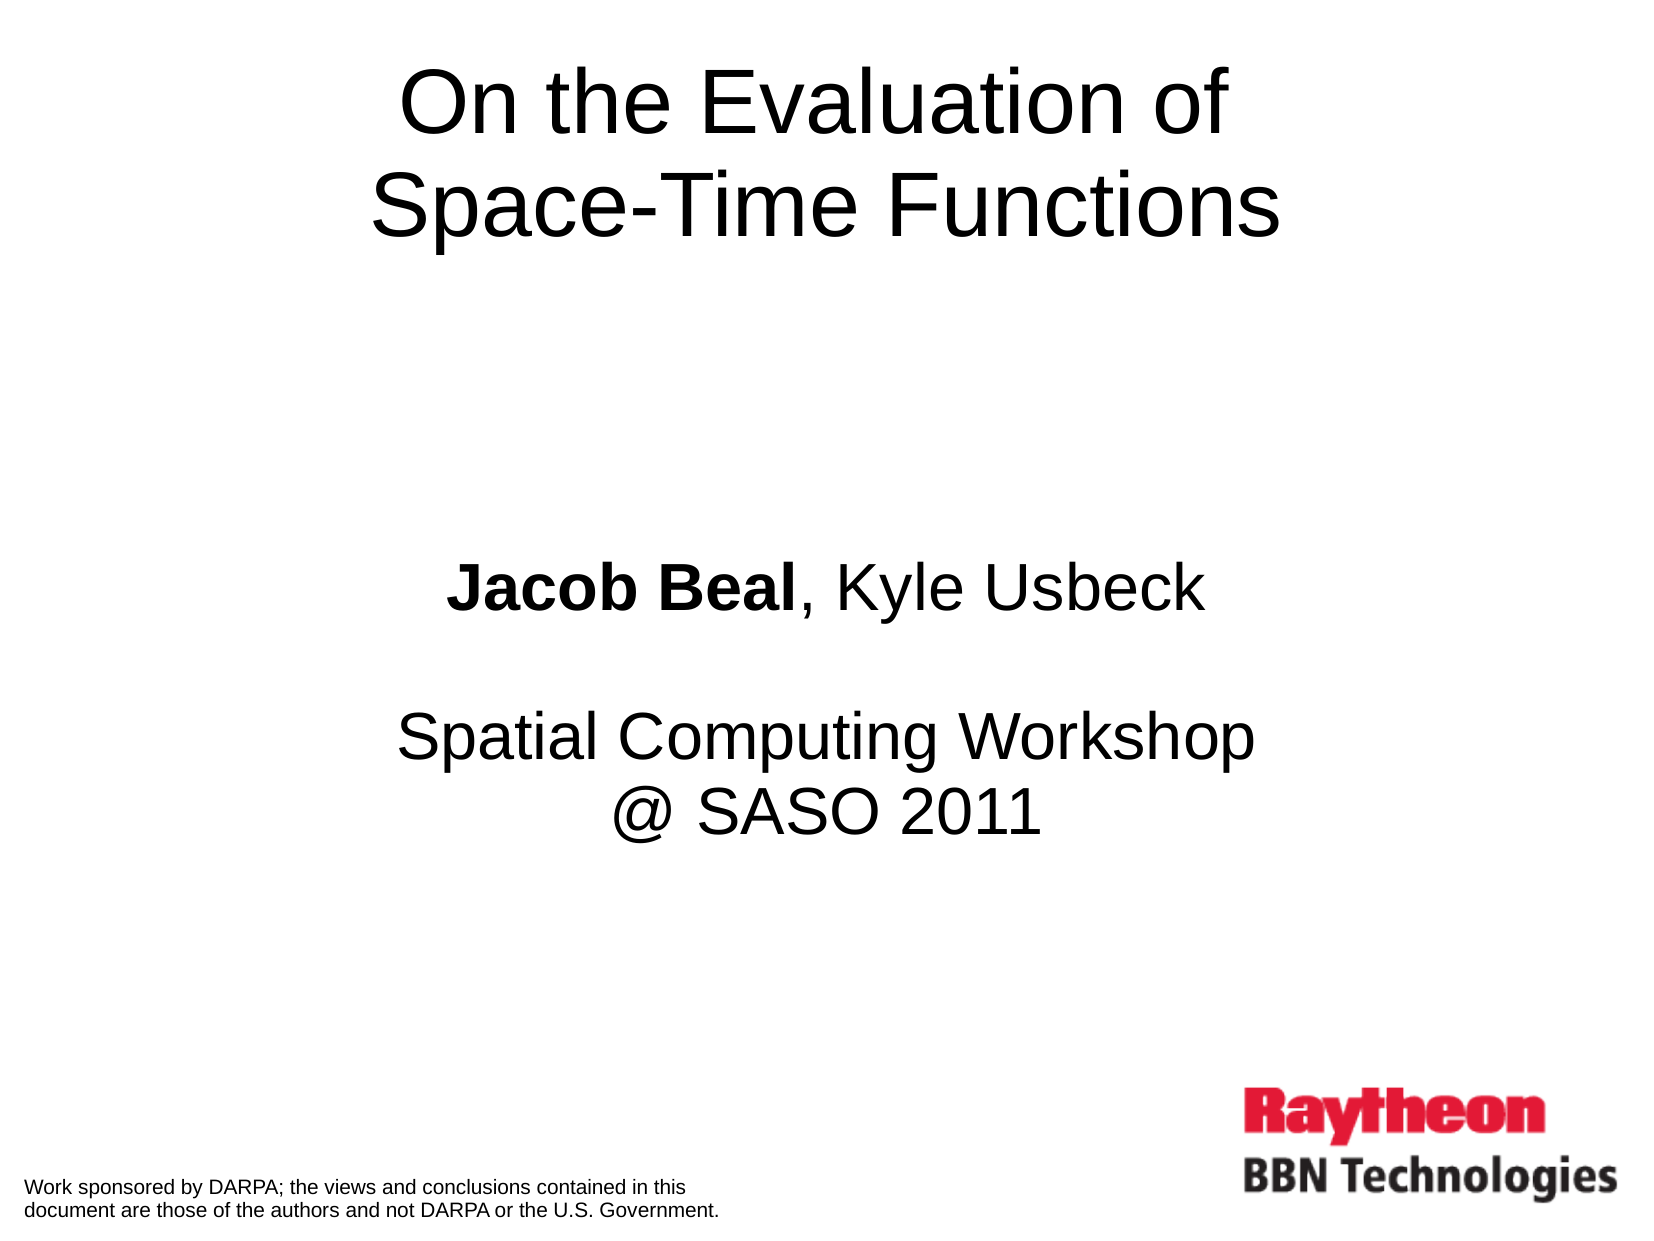

# On the Evaluation of Space-Time Functions
Jacob Beal, Kyle Usbeck
Spatial Computing Workshop
@ SASO 2011
Work sponsored by DARPA; the views and conclusions contained in this document are those of the authors and not DARPA or the U.S. Government.